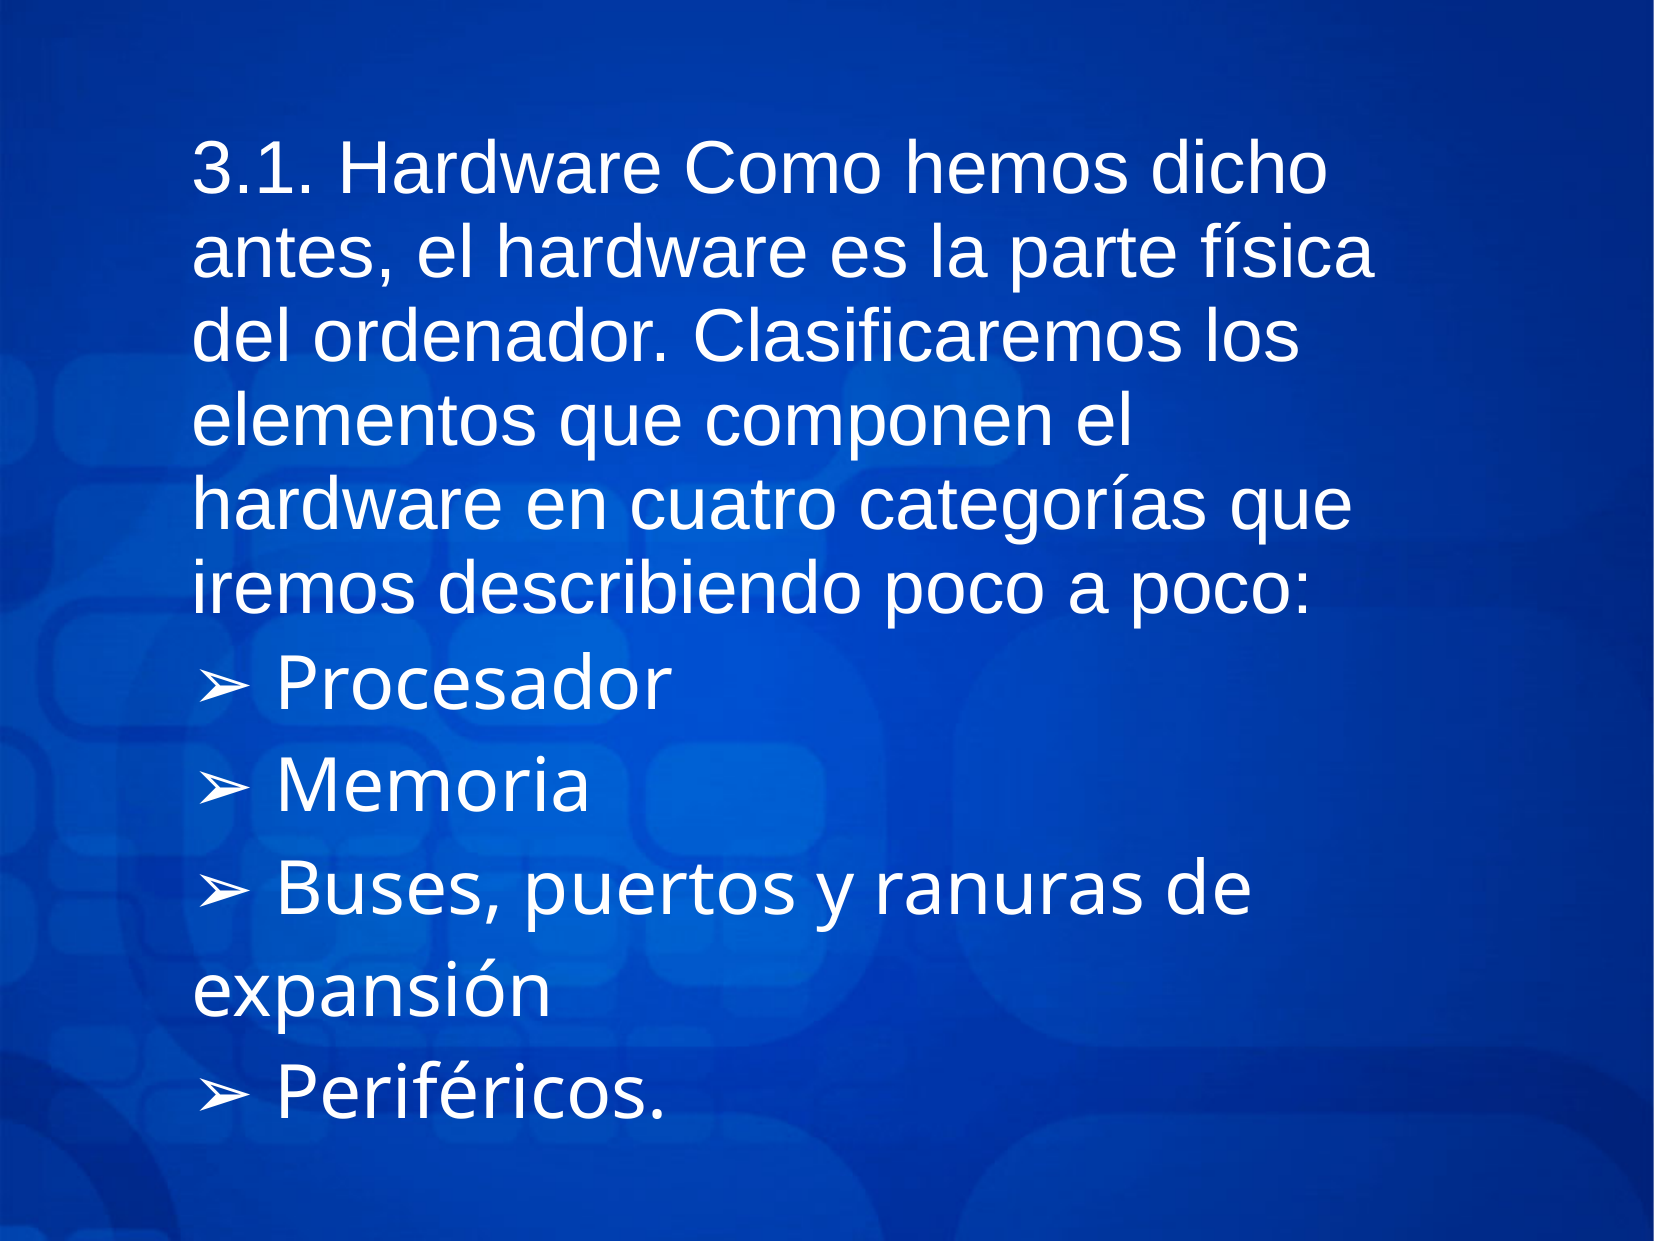

3.1. Hardware Como hemos dicho antes, el hardware es la parte física del ordenador. Clasificaremos los elementos que componen el hardware en cuatro categorías que iremos describiendo poco a poco:
➢ Procesador
➢ Memoria
➢ Buses, puertos y ranuras de expansión
➢ Periféricos.